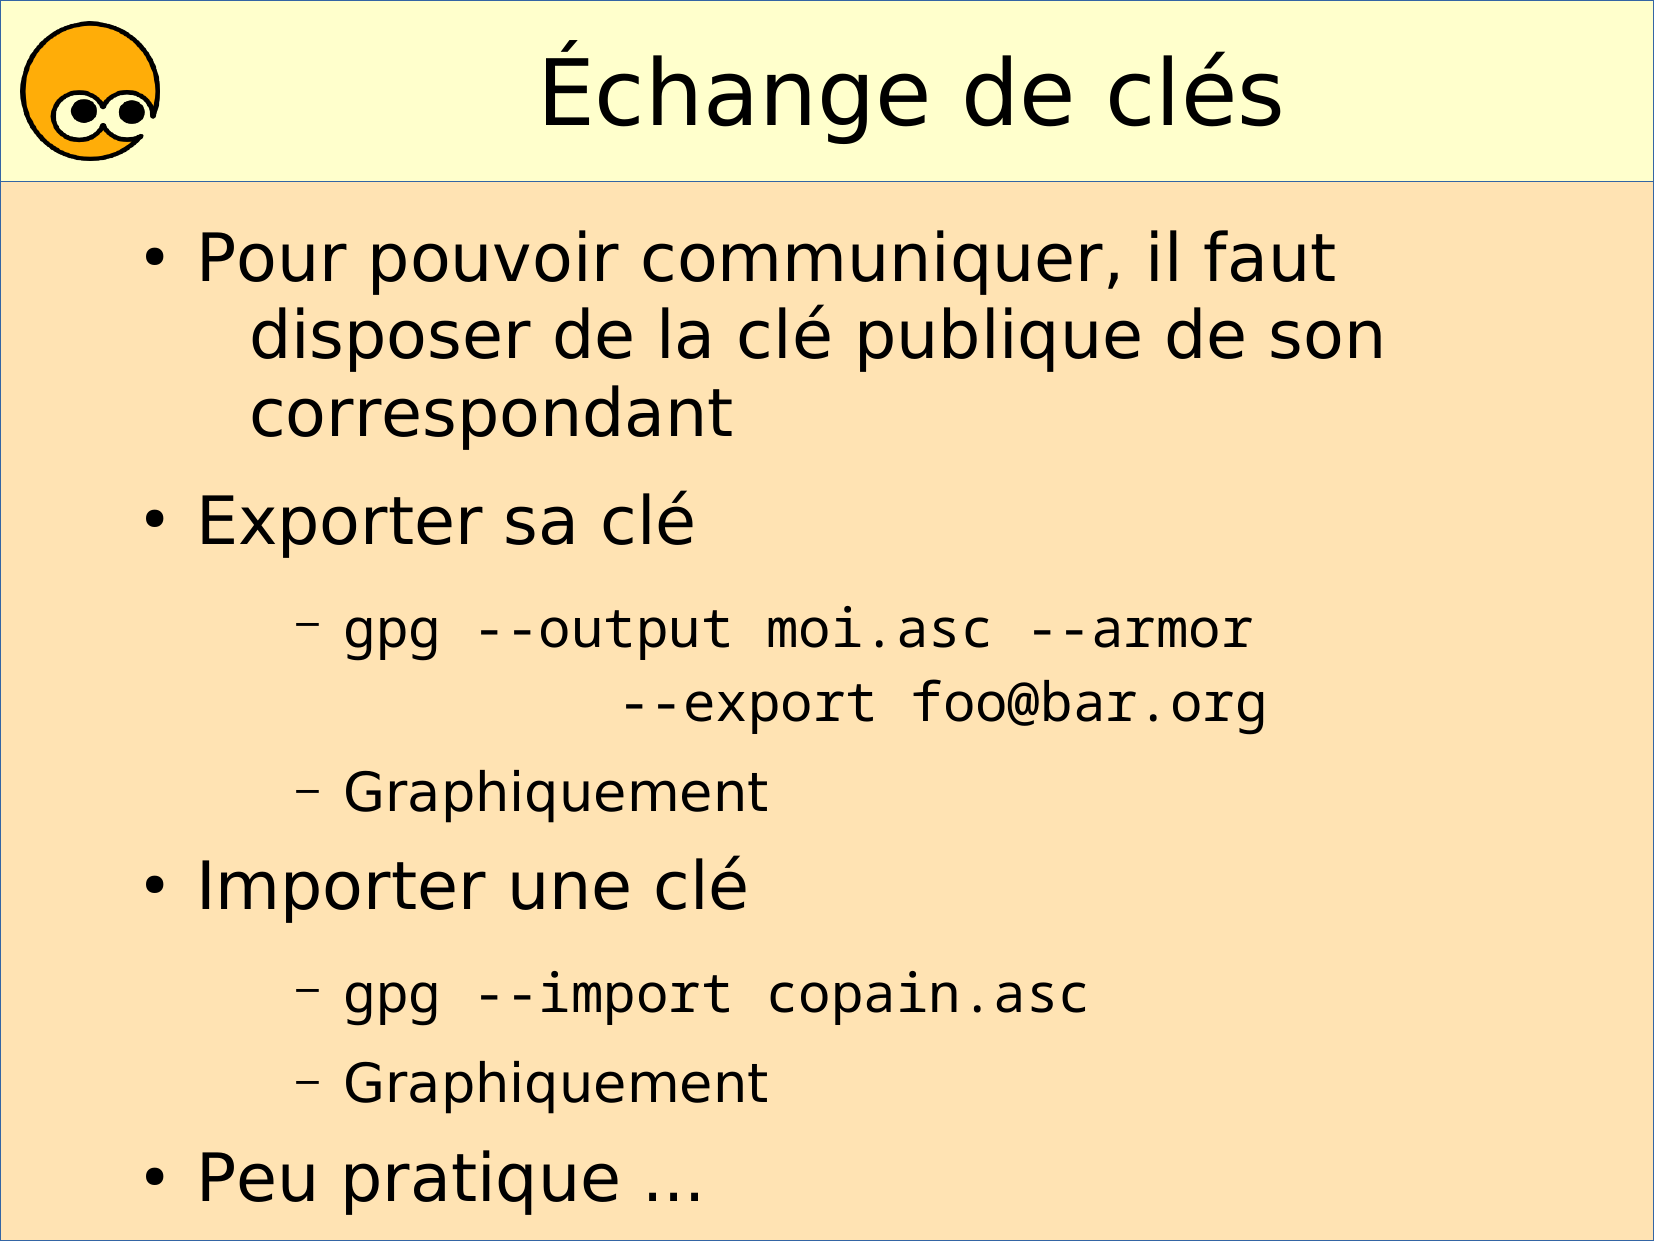

# Échange de clés
Pour pouvoir communiquer, il faut disposer de la clé publique de son correspondant
Exporter sa clé
gpg --output moi.asc --armor
 --export foo@bar.org
Graphiquement
Importer une clé
gpg --import copain.asc
Graphiquement
Peu pratique ...